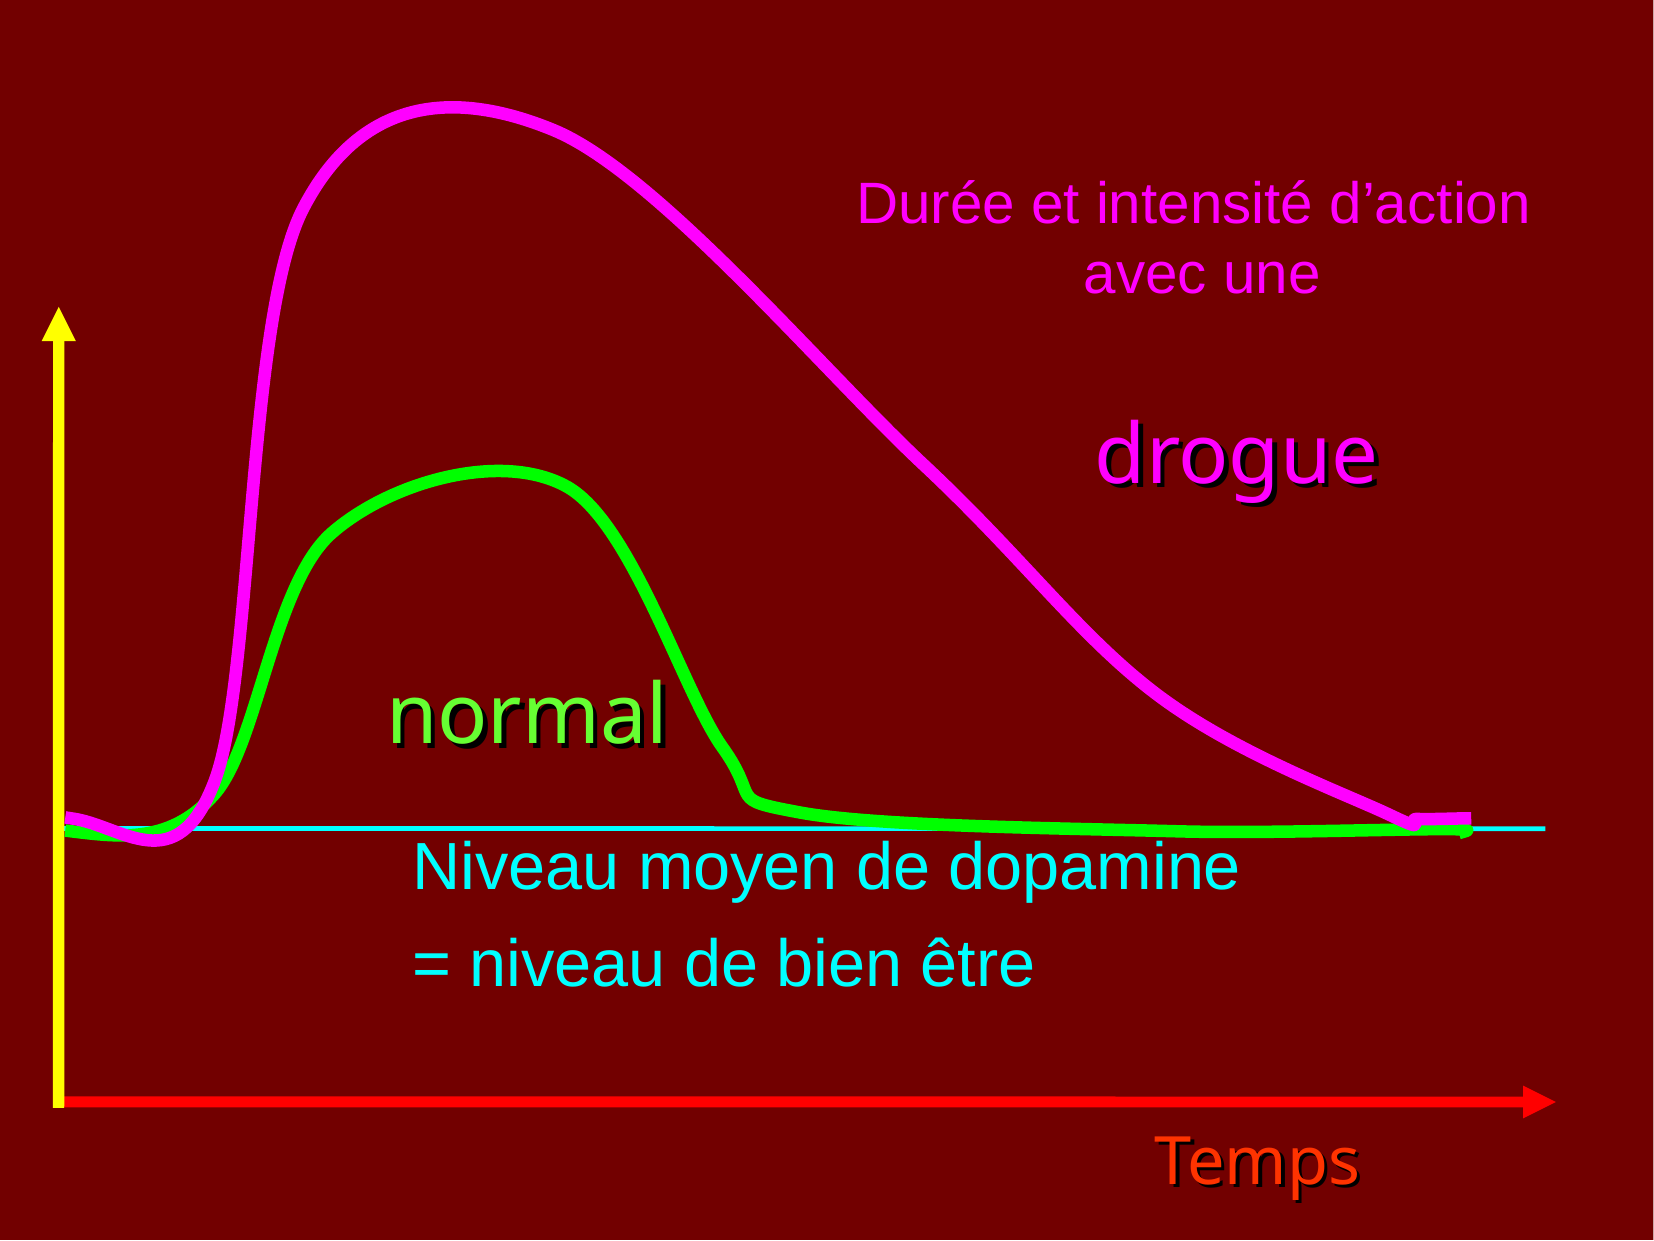

# Durée et intensité d’action avec une
drogue
normal
Niveau moyen de dopamine
= niveau de bien être
Temps